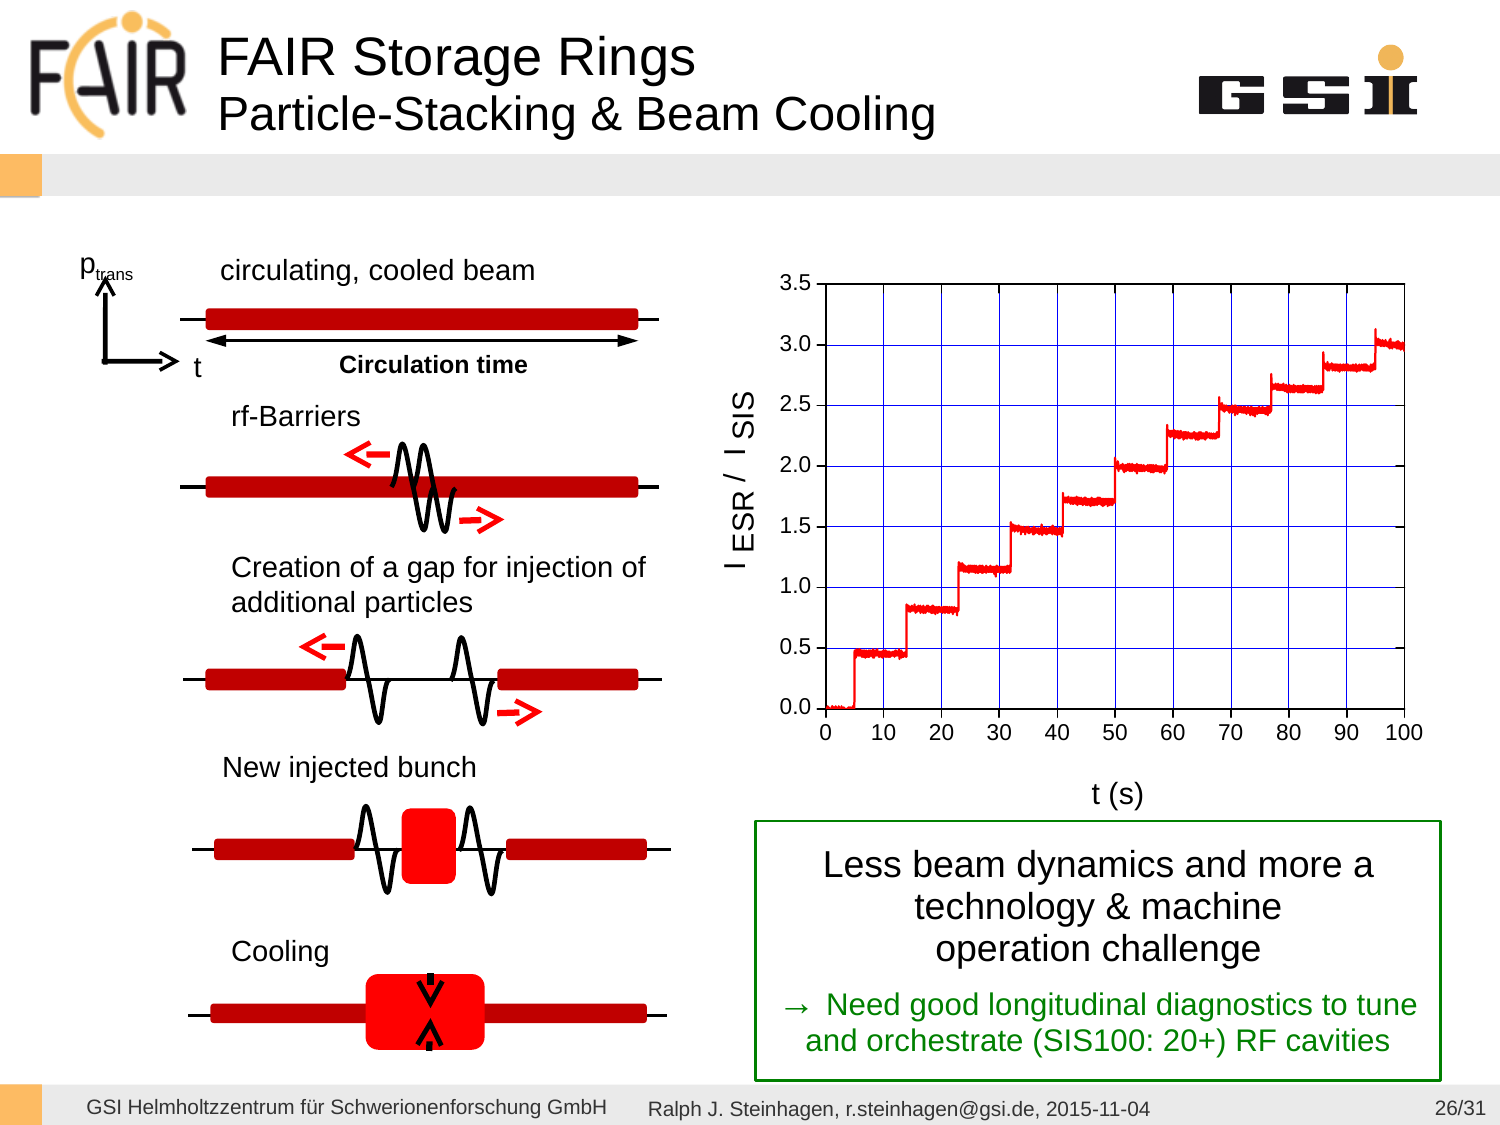

# FAIR Storage Rings Particle-Stacking & Beam Cooling
ptrans
circulating, cooled beam
t
Circulation time
rf-Barriers
Creation of a gap for injection of
additional particles
New injected bunch
Less beam dynamics and more a technology & machine operation challenge
→ Need good longitudinal diagnostics to tune and orchestrate (SIS100: 20+) RF cavities
Cooling